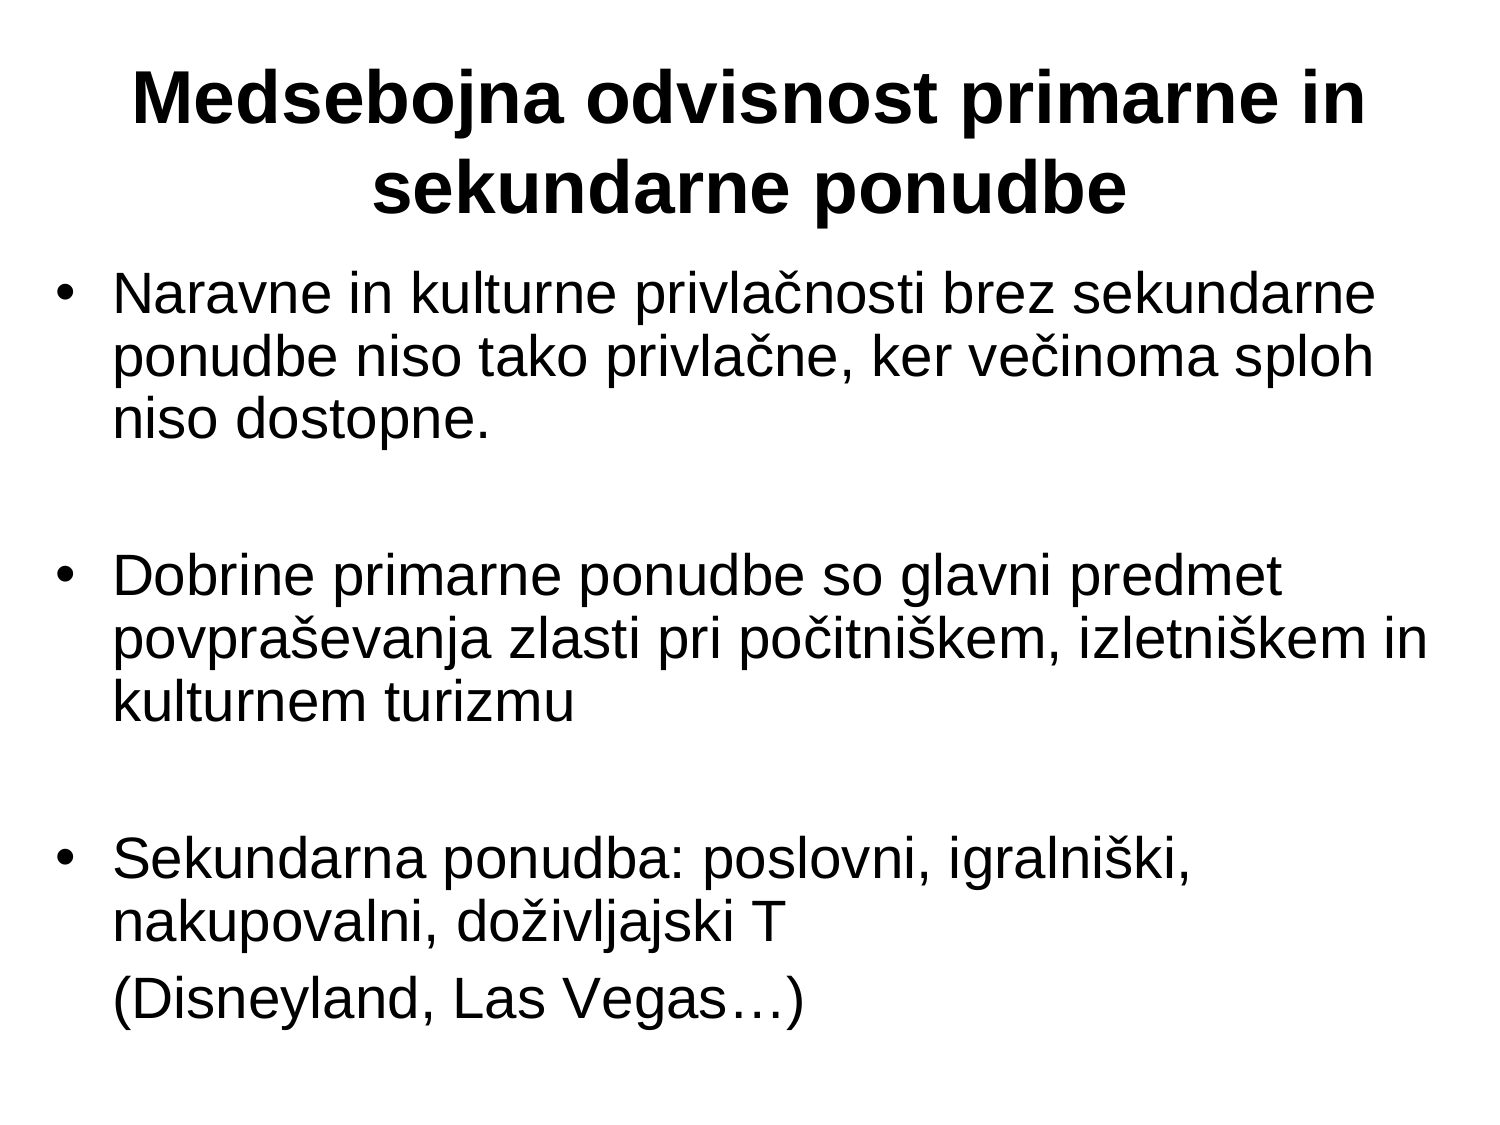

# Medsebojna odvisnost primarne in sekundarne ponudbe
Naravne in kulturne privlačnosti brez sekundarne ponudbe niso tako privlačne, ker večinoma sploh niso dostopne.
Dobrine primarne ponudbe so glavni predmet povpraševanja zlasti pri počitniškem, izletniškem in kulturnem turizmu
Sekundarna ponudba: poslovni, igralniški, nakupovalni, doživljajski T
	(Disneyland, Las Vegas…)